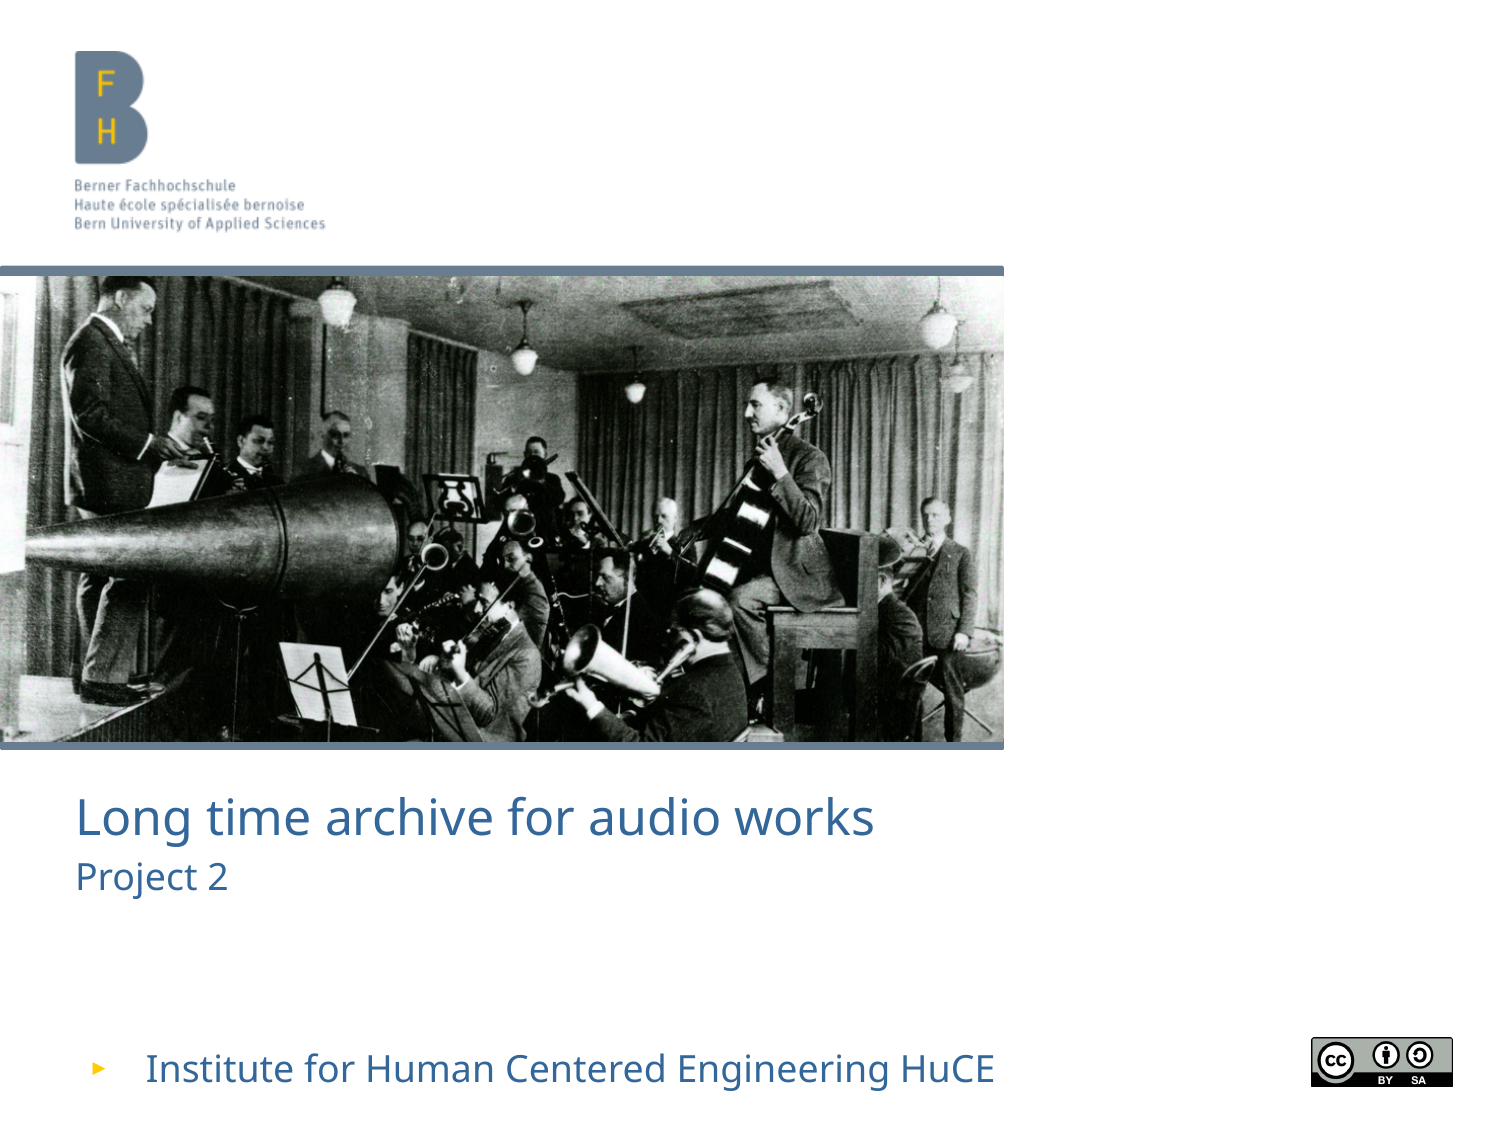

# Long time archive for audio works Project 2
Institute for Human Centered Engineering HuCE